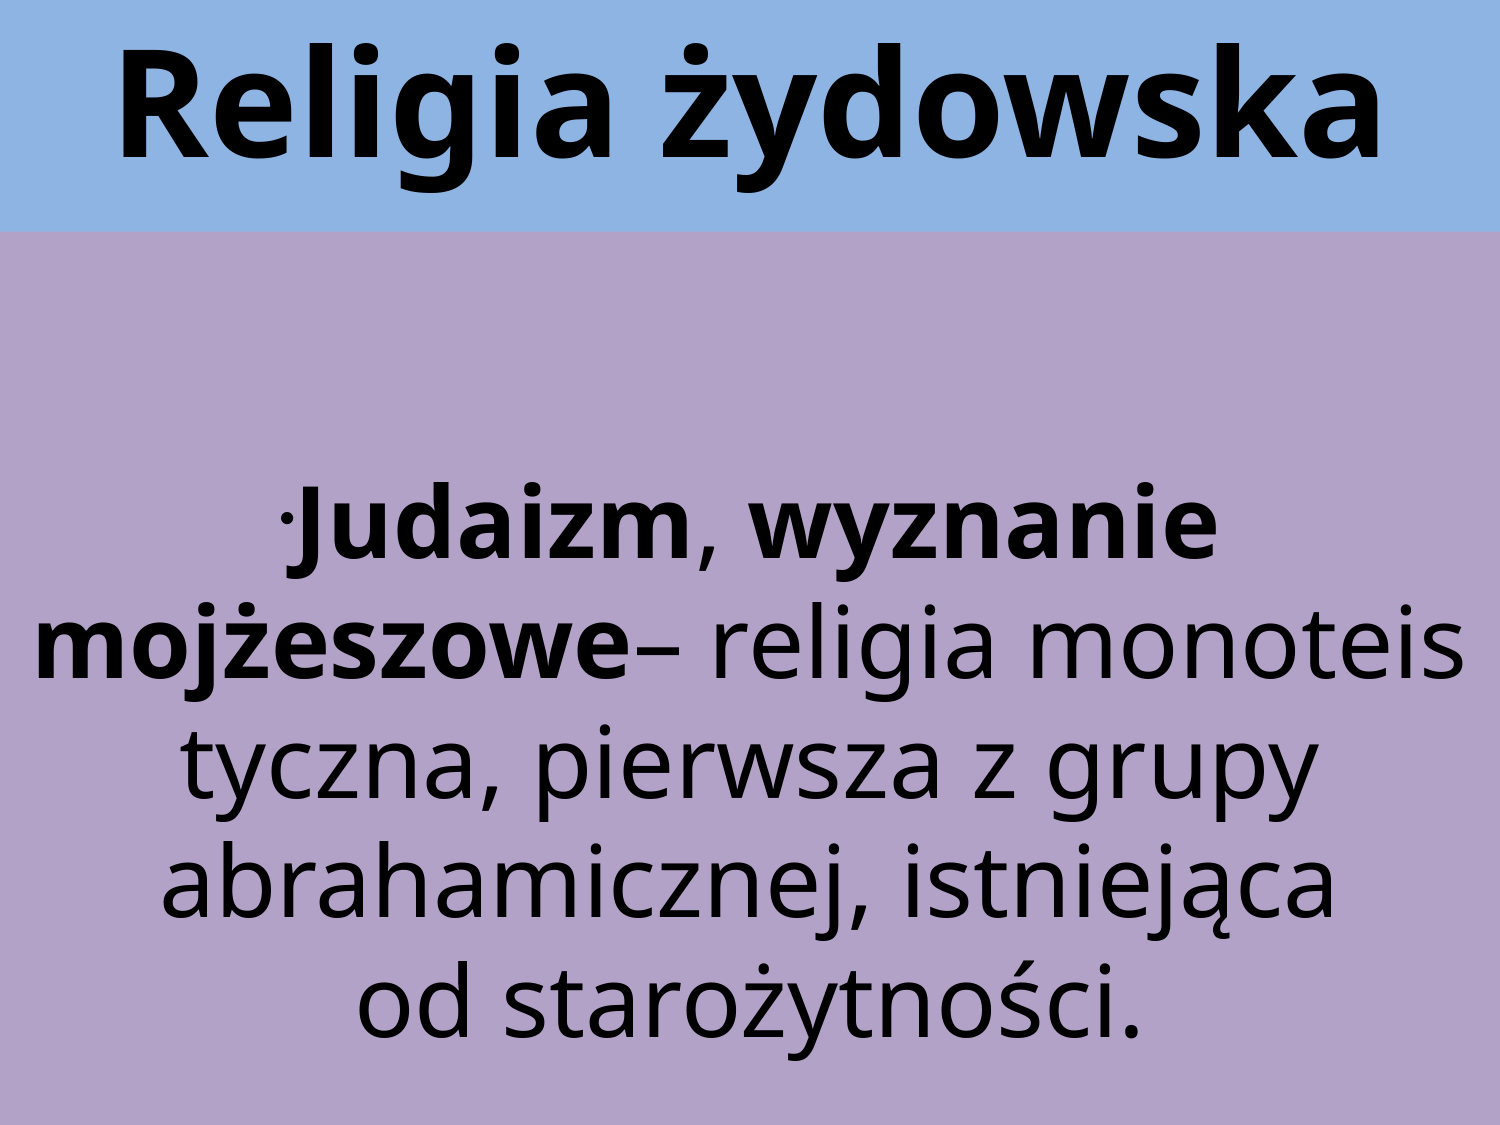

# Religia żydowska
Judaizm, wyznanie mojżeszowe– religia monoteistyczna, pierwsza z grupy abrahamicznej, istniejąca od starożytności.